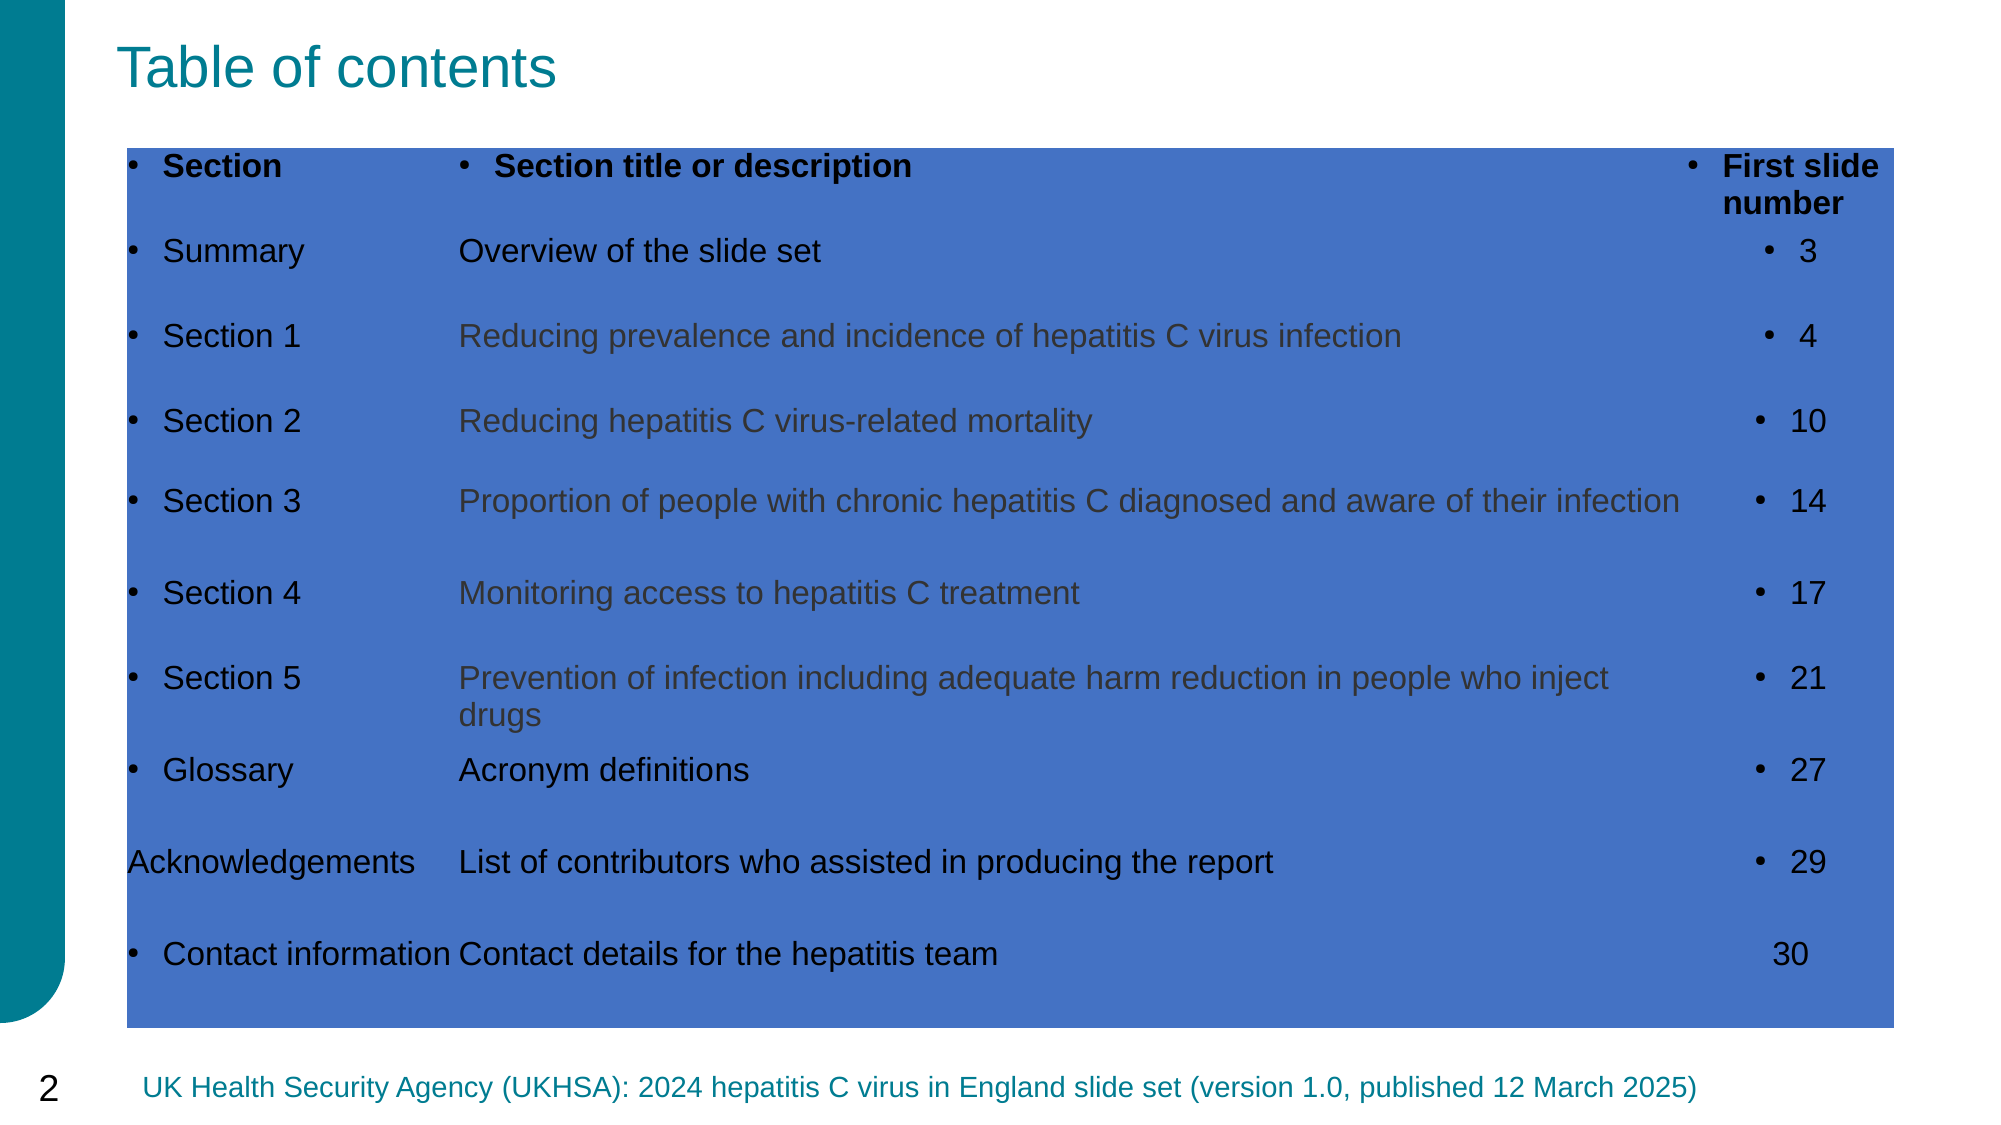

# Table of contents
| Section | Section title or description | First slide number |
| --- | --- | --- |
| Summary | Overview of the slide set | 3 |
| Section 1 | Reducing prevalence and incidence of hepatitis C virus infection | 4 |
| Section 2 | Reducing hepatitis C virus-related mortality | 10 |
| Section 3 | Proportion of people with chronic hepatitis C diagnosed and aware of their infection | 14 |
| Section 4 | Monitoring access to hepatitis C treatment | 17 |
| Section 5 | Prevention of infection including adequate harm reduction in people who inject drugs | 21 |
| Glossary | Acronym definitions | 27 |
| Acknowledgements | List of contributors who assisted in producing the report | 29 |
| Contact information | Contact details for the hepatitis team | 30 |
2
UK Health Security Agency (UKHSA): 2024 hepatitis C virus in England slide set (version 1.0, published 12 March 2025)